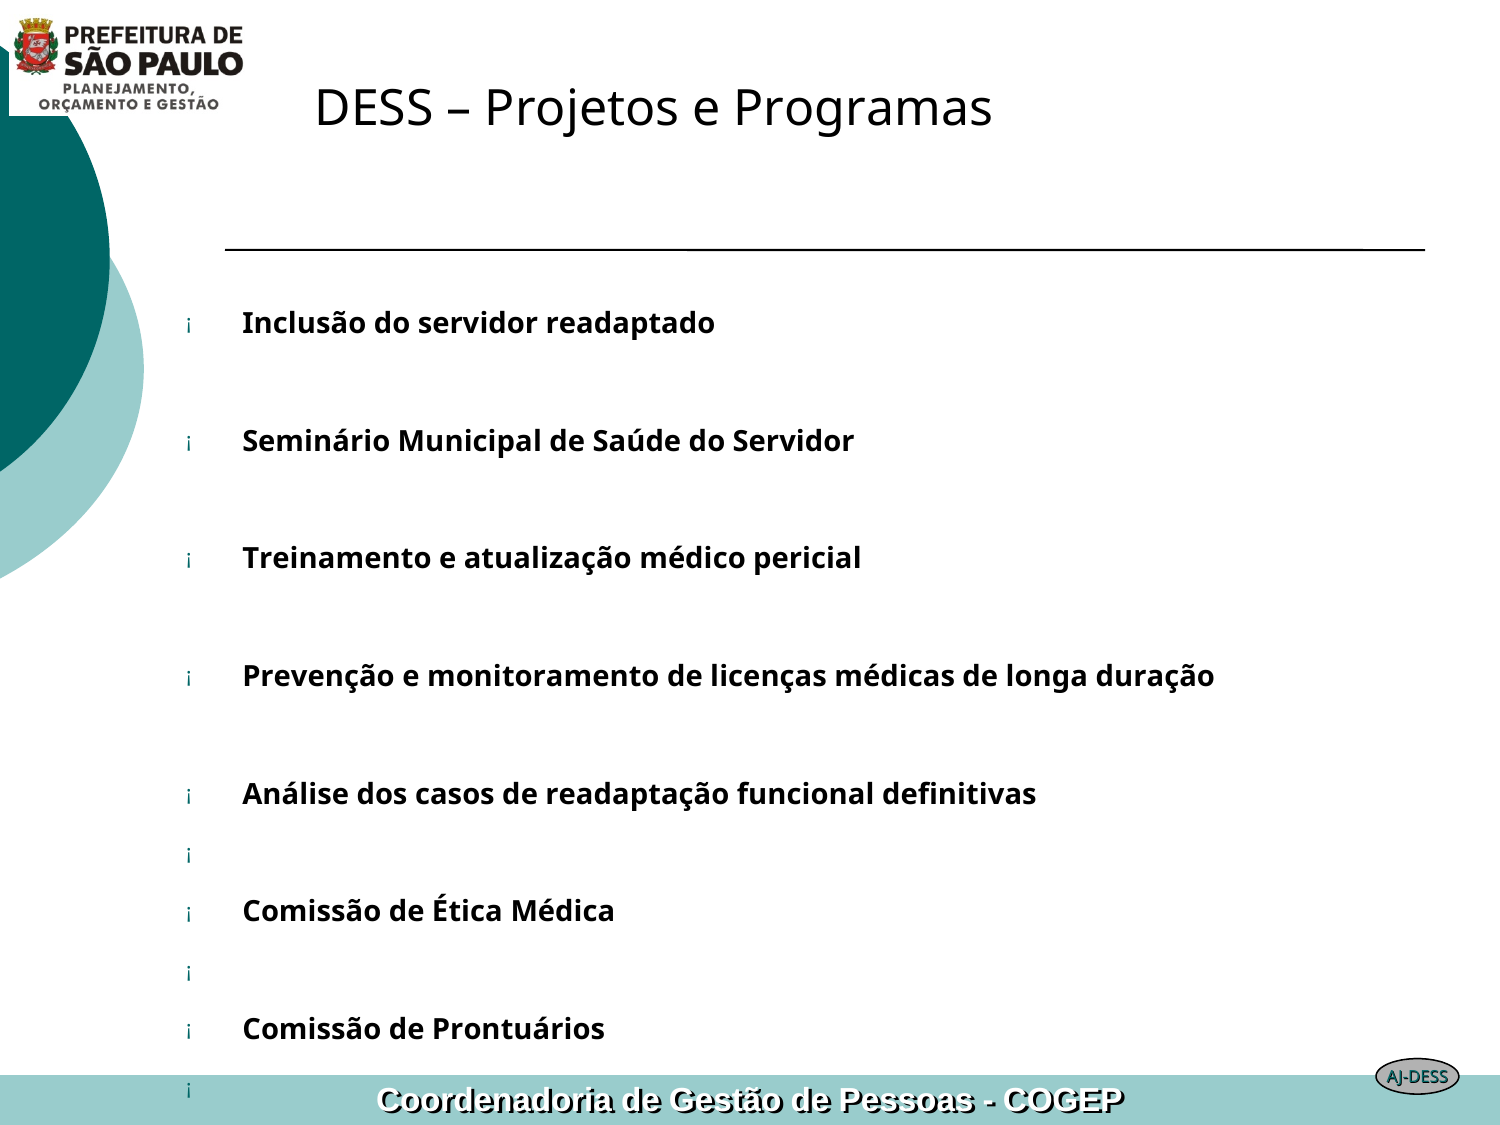

# DESS – Projetos e Programas
Inclusão do servidor readaptado
Seminário Municipal de Saúde do Servidor
Treinamento e atualização médico pericial
Prevenção e monitoramento de licenças médicas de longa duração
Análise dos casos de readaptação funcional definitivas
Comissão de Ética Médica
Comissão de Prontuários
AJ-DESS
AJ